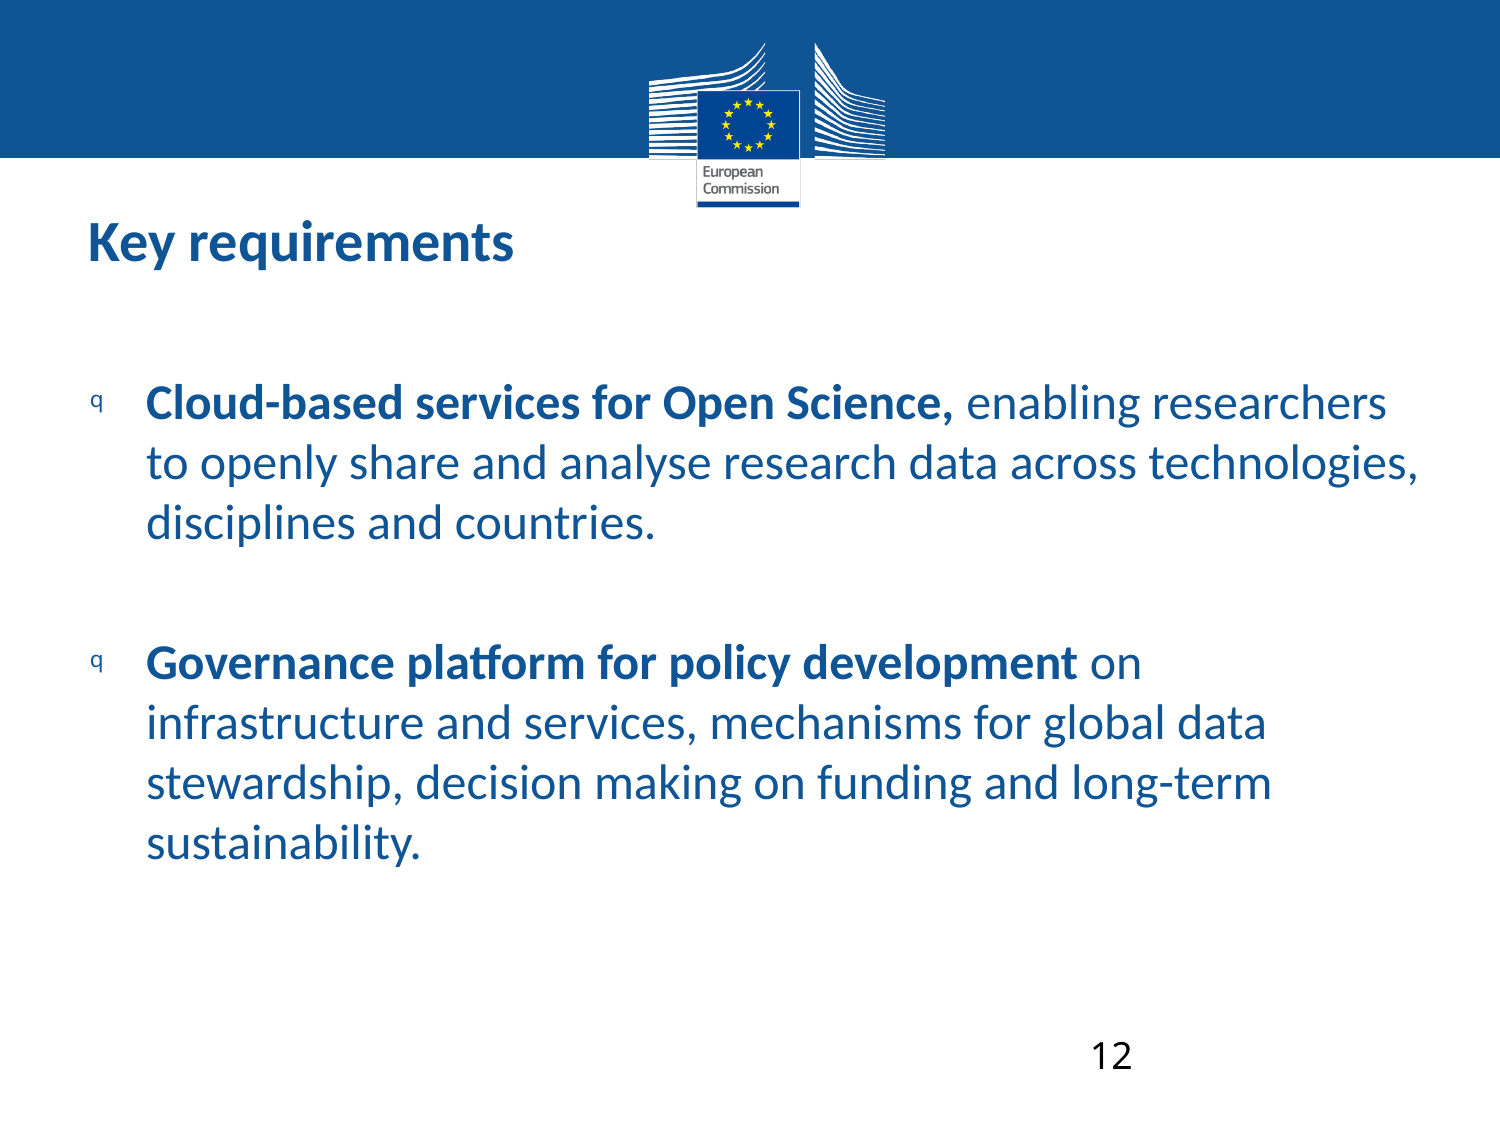

# Key requirements
Cloud-based services for Open Science, enabling researchers to openly share and analyse research data across technologies, disciplines and countries.
Governance platform for policy development on infrastructure and services, mechanisms for global data stewardship, decision making on funding and long-term sustainability.